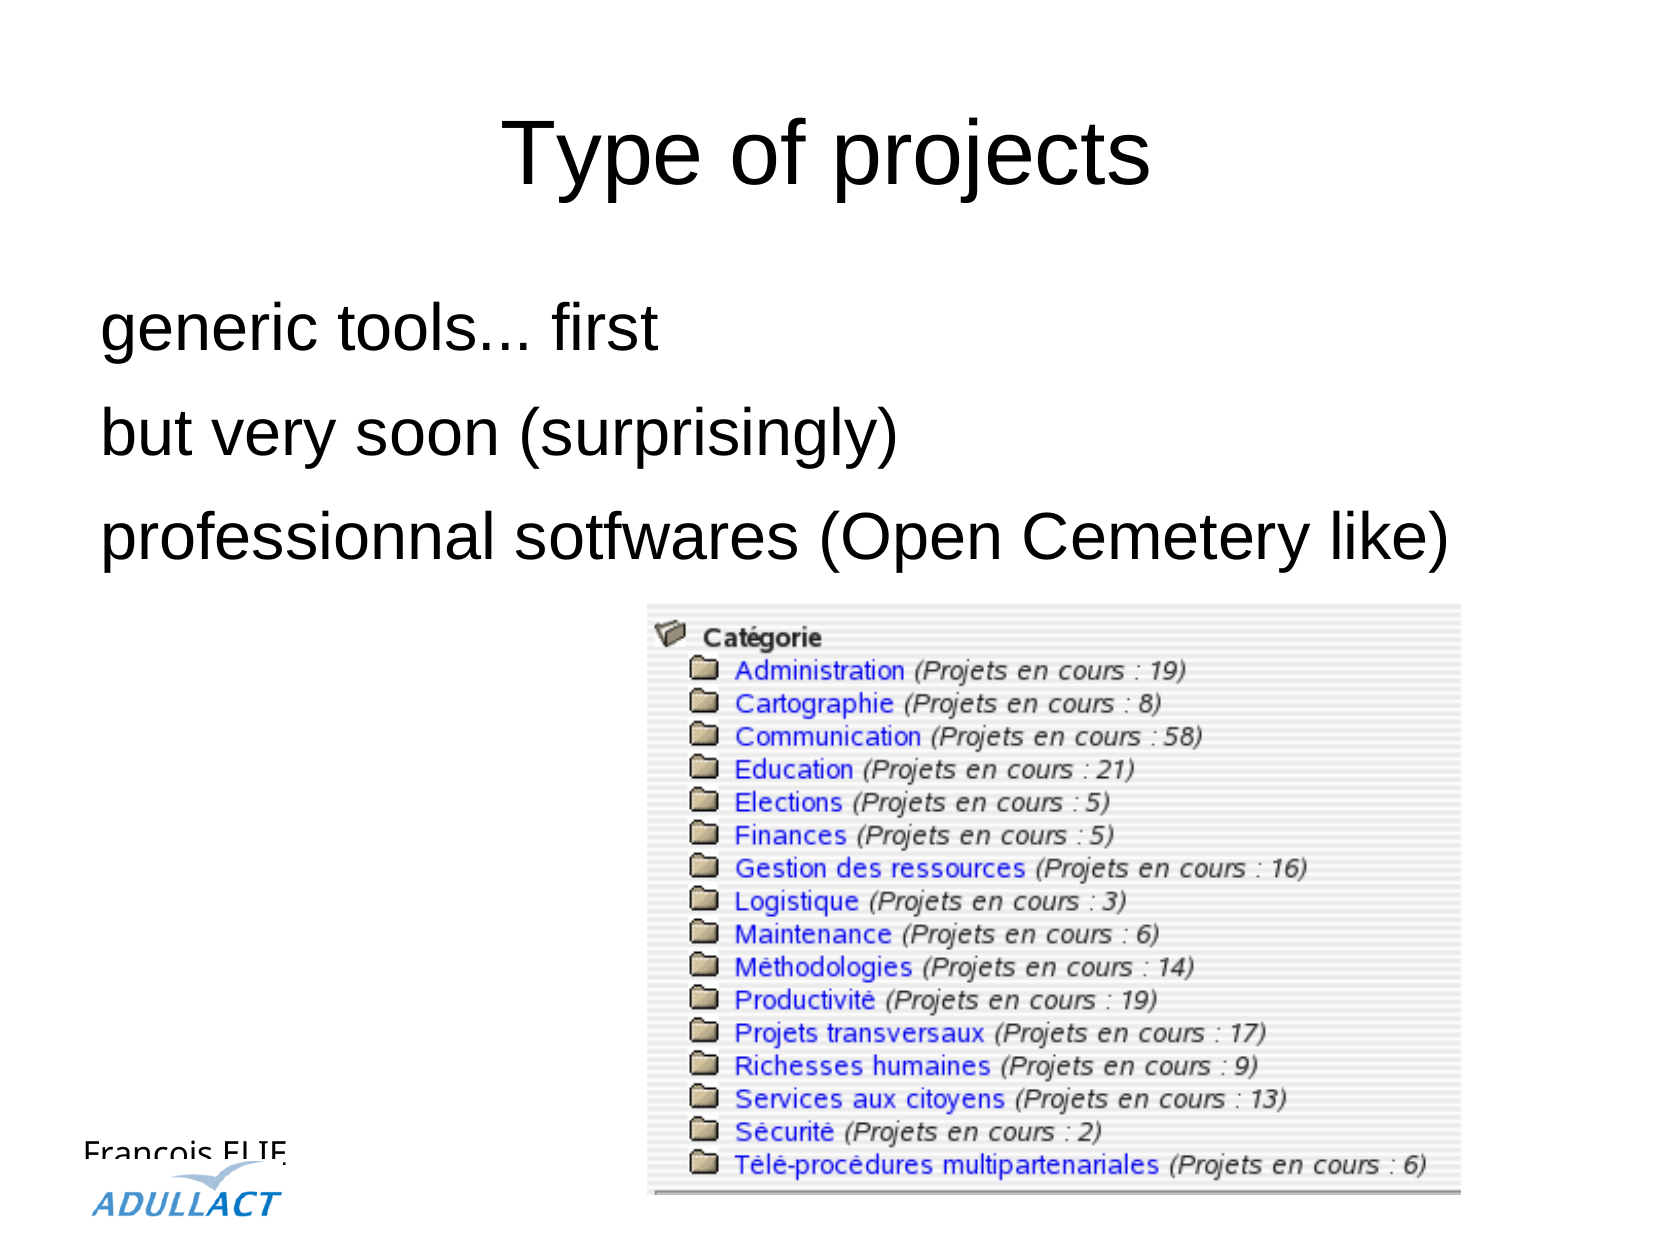

# Type of projects
generic tools... first
but very soon (surprisingly)
professionnal sotfwares (Open Cemetery like)